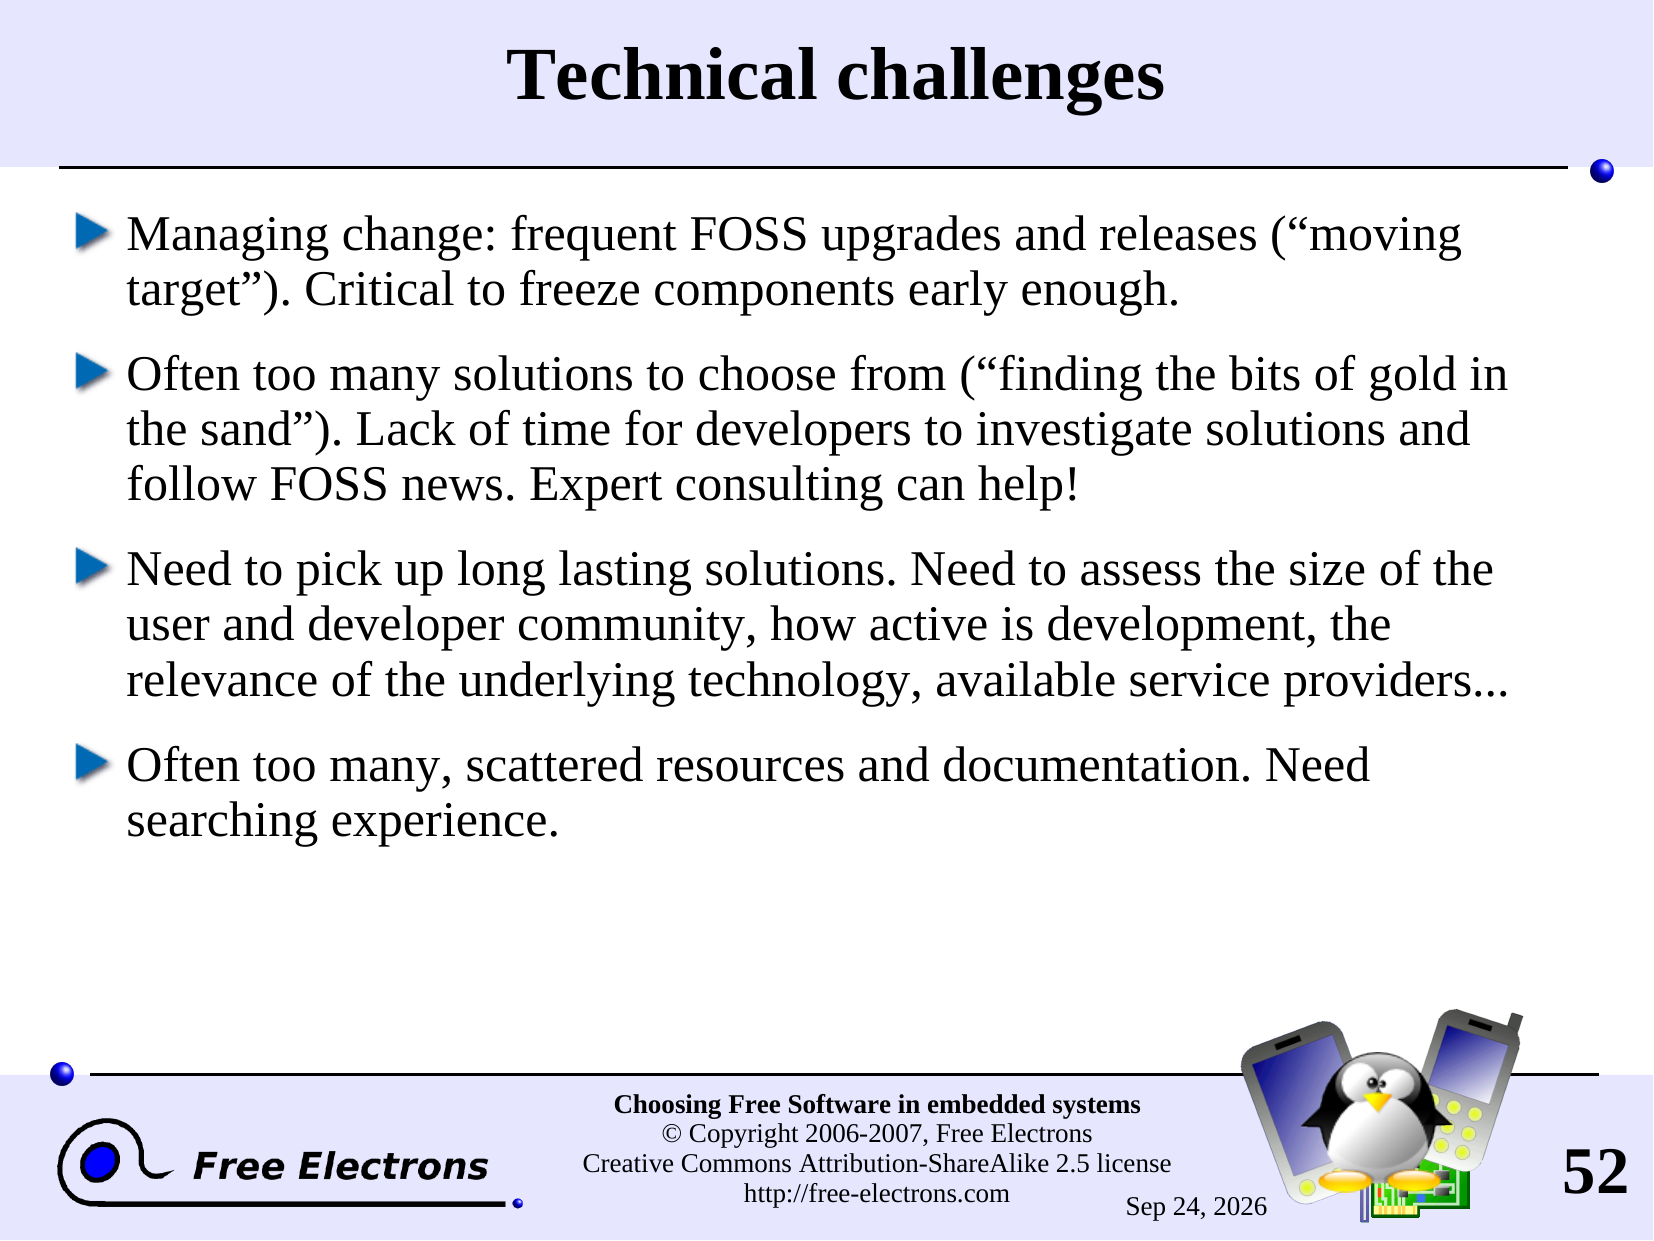

# Technical challenges
Managing change: frequent FOSS upgrades and releases (“moving target”). Critical to freeze components early enough.
Often too many solutions to choose from (“finding the bits of gold in the sand”). Lack of time for developers to investigate solutions and follow FOSS news. Expert consulting can help!
Need to pick up long lasting solutions. Need to assess the size of the user and developer community, how active is development, the relevance of the underlying technology, available service providers...
Often too many, scattered resources and documentation. Need searching experience.